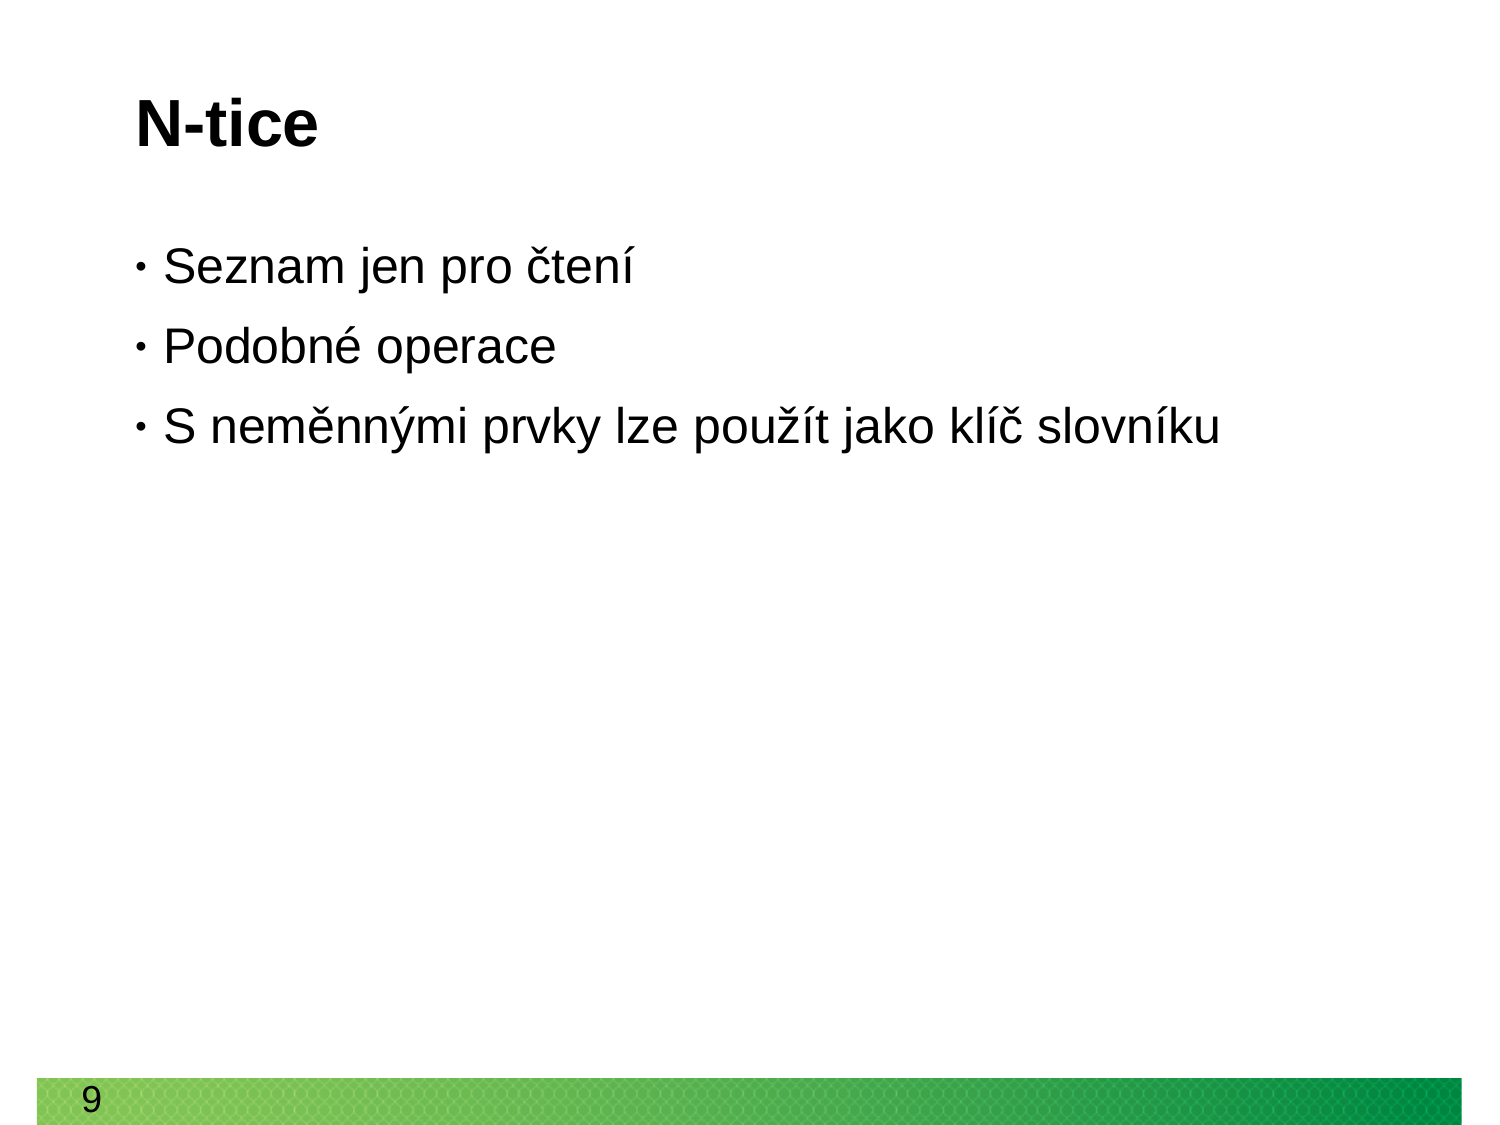

# N-tice
Seznam jen pro čtení
Podobné operace
S neměnnými prvky lze použít jako klíč slovníku